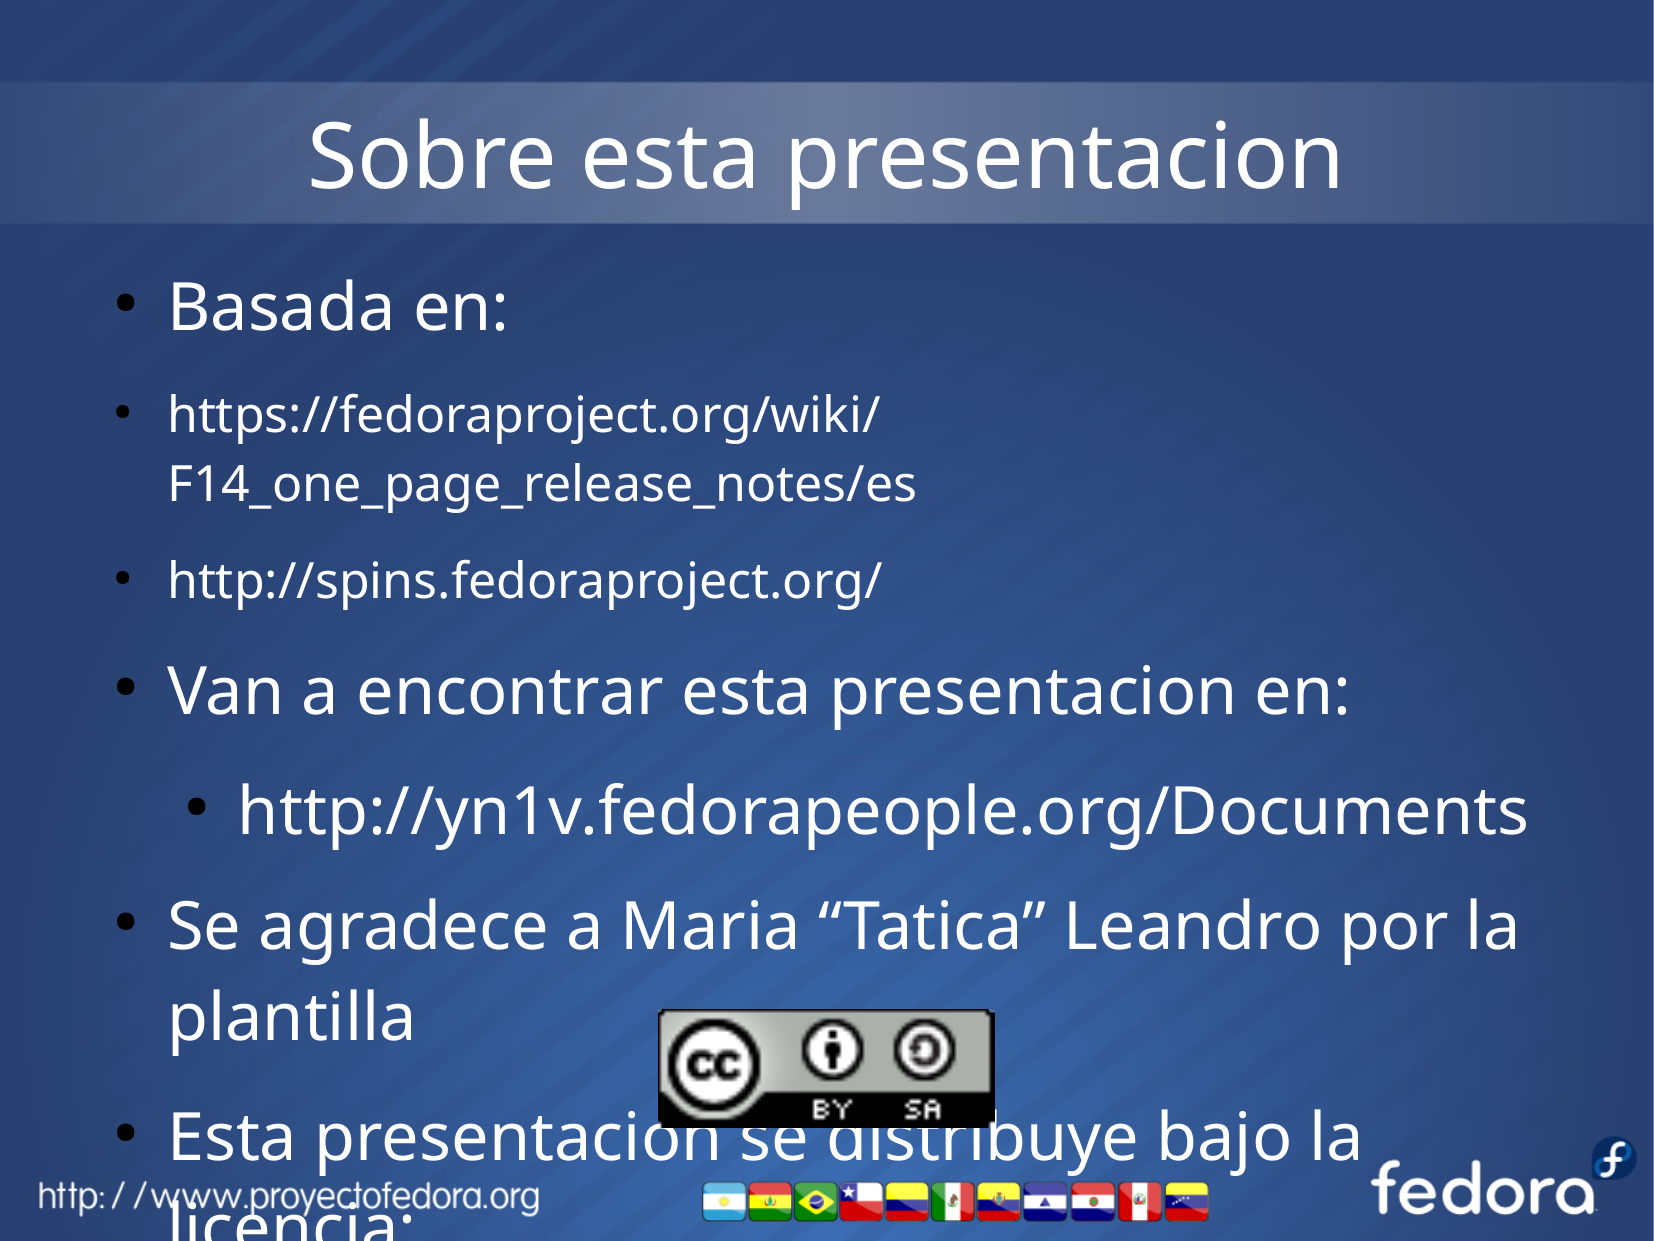

# Sobre esta presentacion
Basada en:
https://fedoraproject.org/wiki/F14_one_page_release_notes/es
http://spins.fedoraproject.org/
Van a encontrar esta presentacion en:
http://yn1v.fedorapeople.org/Documents
Se agradece a Maria “Tatica” Leandro por la plantilla
Esta presentacion se distribuye bajo la licencia: